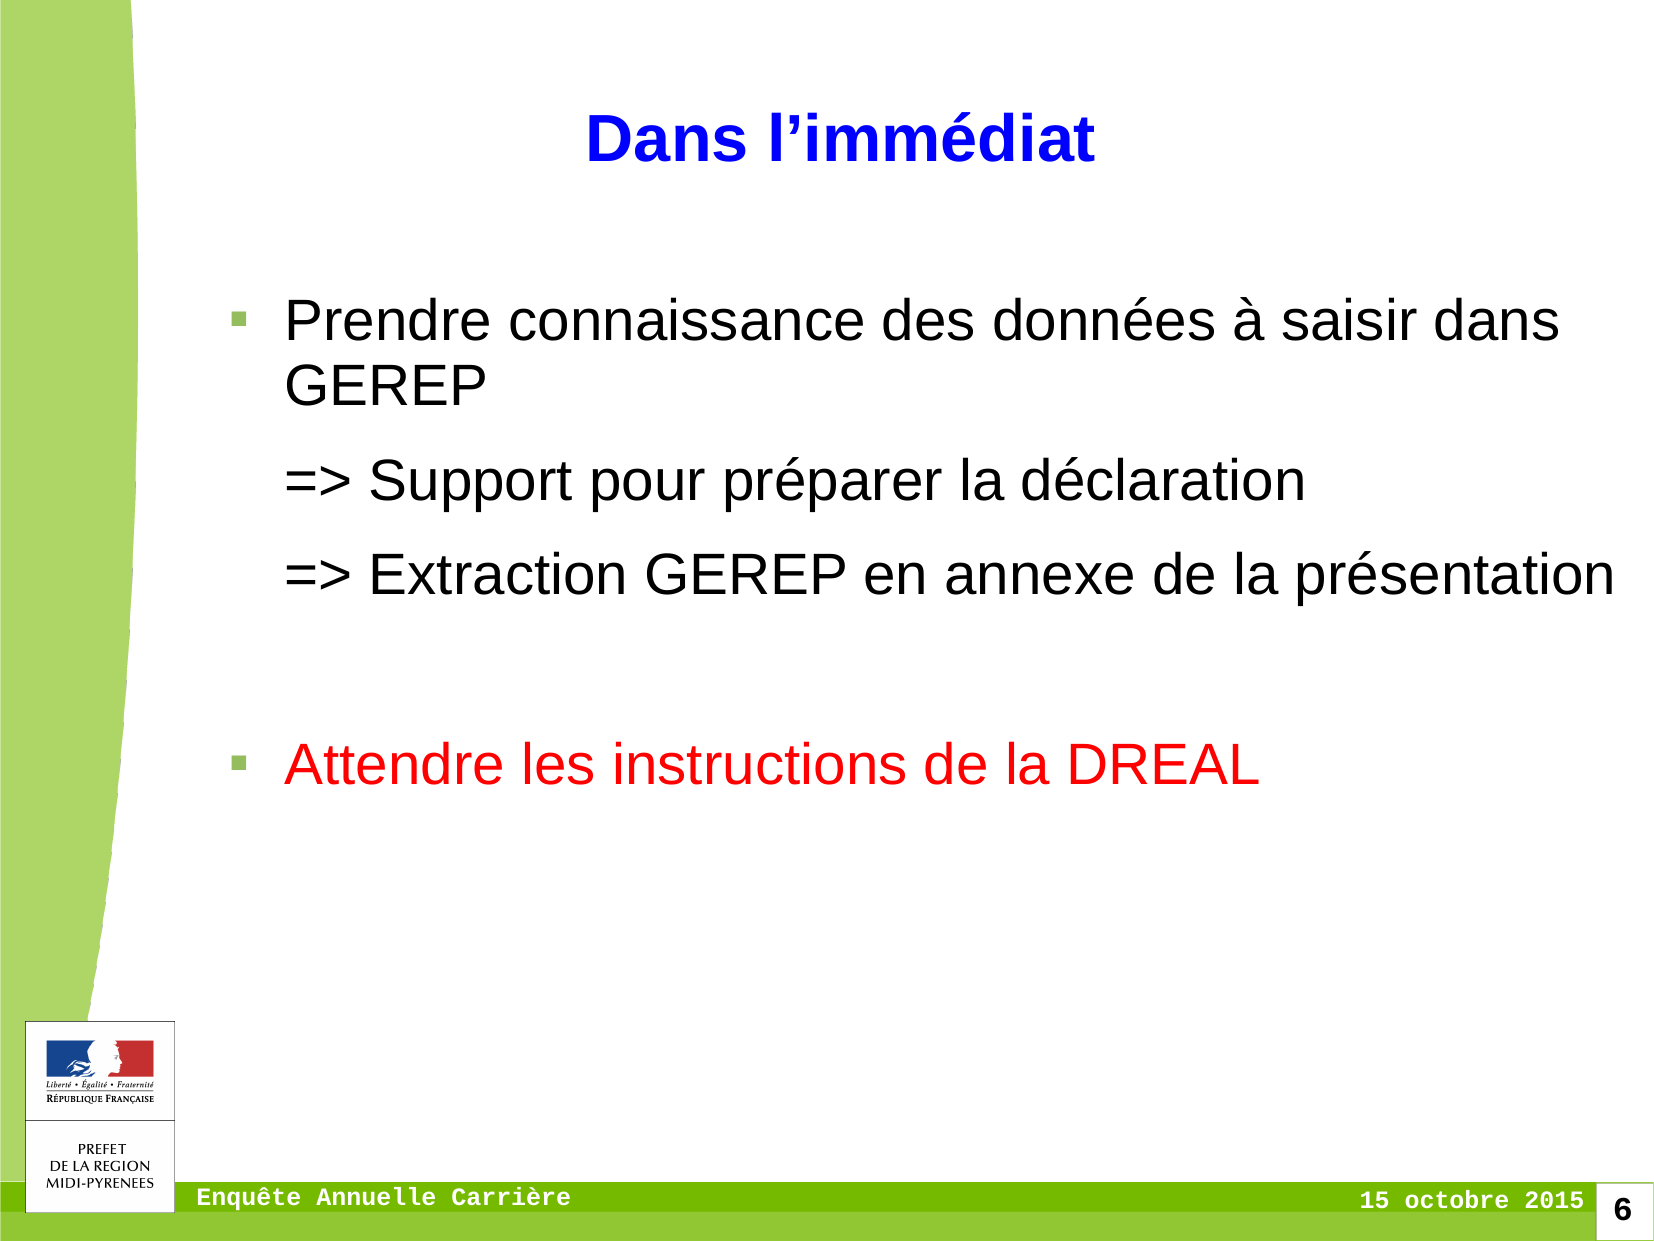

# Dans l’immédiat
Prendre connaissance des données à saisir dans GEREP
=> Support pour préparer la déclaration
=> Extraction GEREP en annexe de la présentation
Attendre les instructions de la DREAL
6